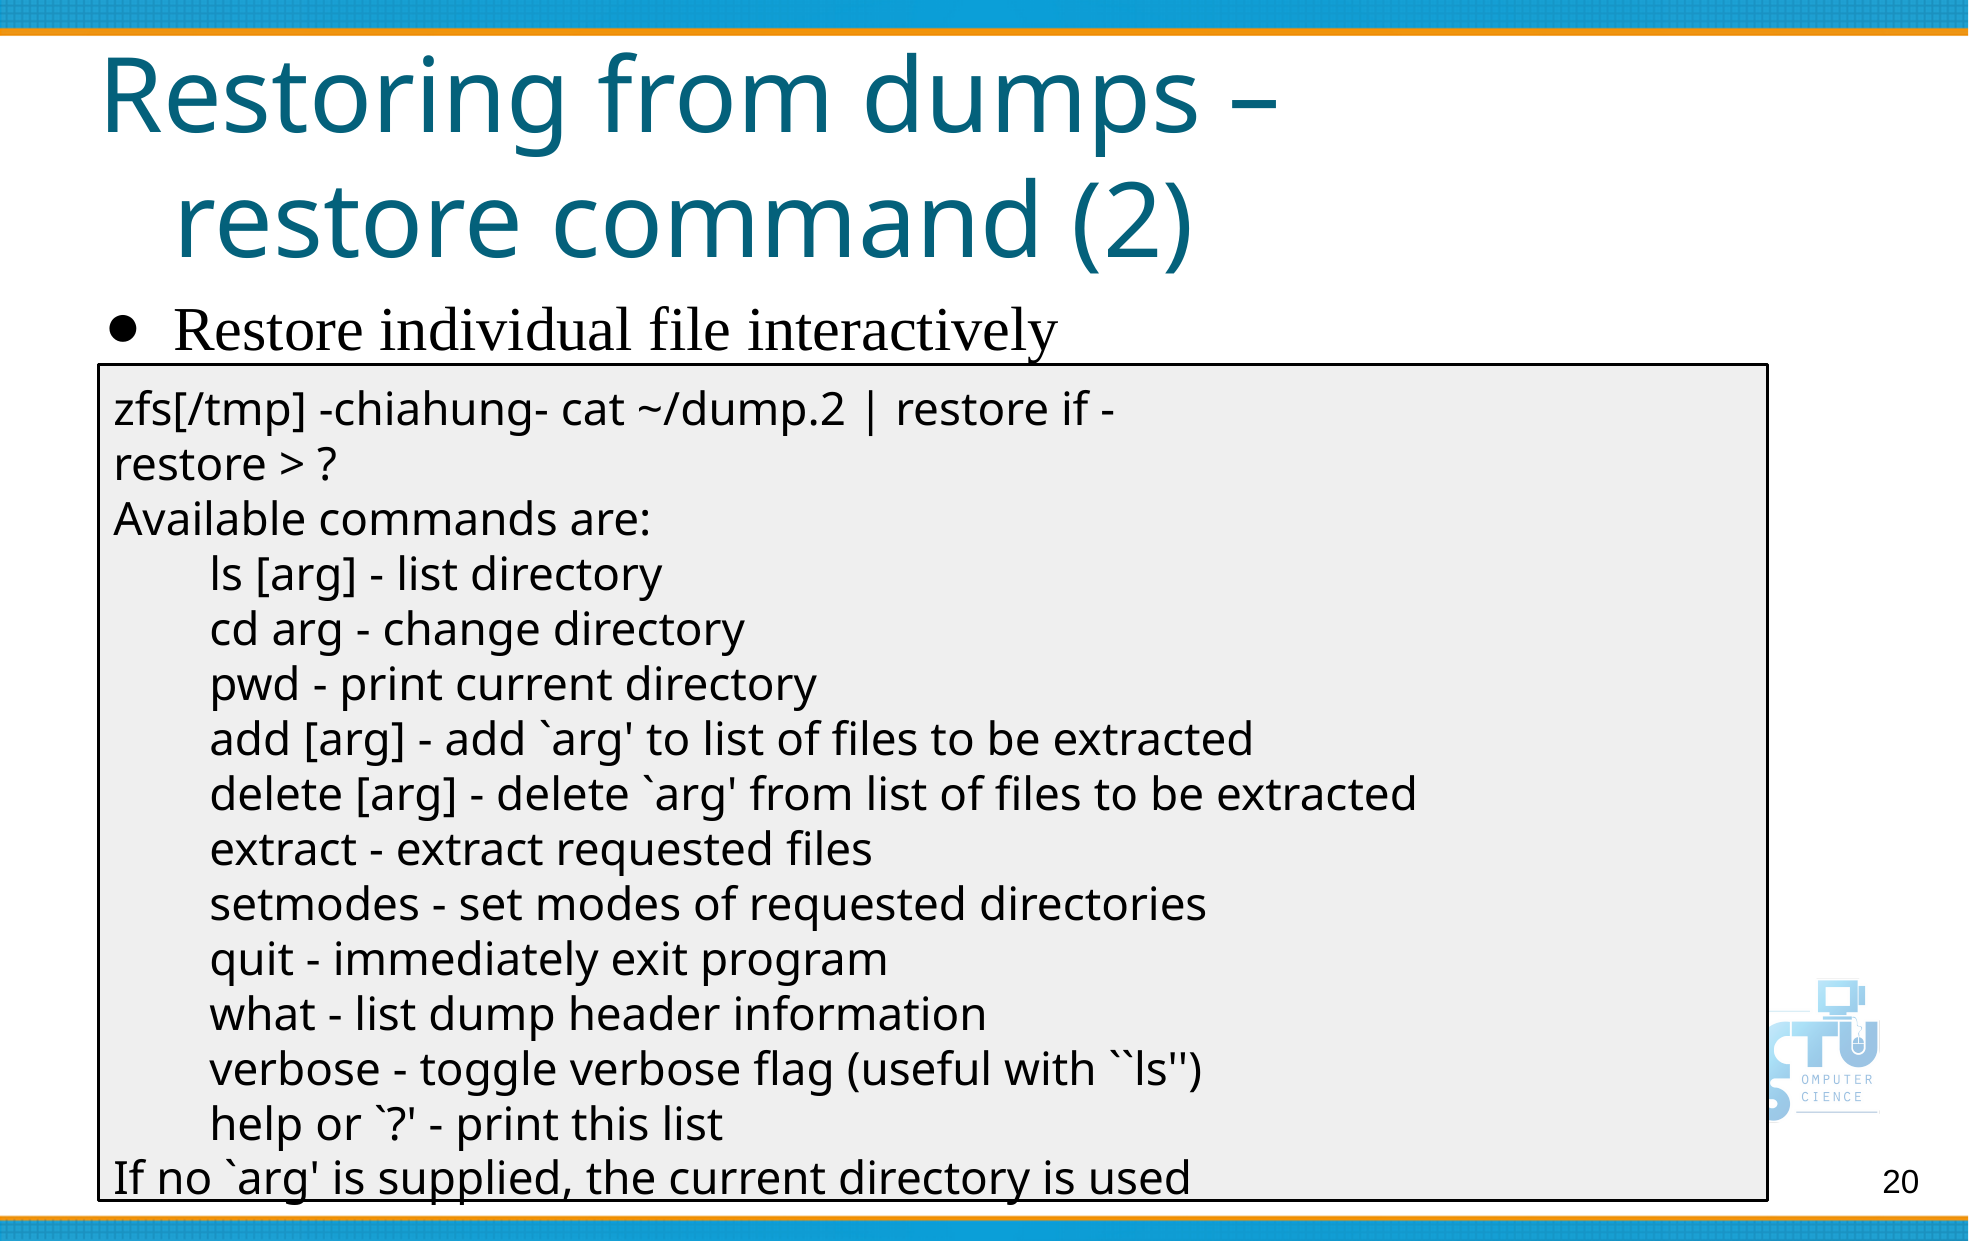

# Restoring from dumps – restore command (2)
Restore individual file interactively
zfs[/tmp] -chiahung- cat ~/dump.2 | restore if -
restore > ?
Available commands are:
 ls [arg] - list directory
 cd arg - change directory
 pwd - print current directory
 add [arg] - add `arg' to list of files to be extracted
 delete [arg] - delete `arg' from list of files to be extracted
 extract - extract requested files
 setmodes - set modes of requested directories
 quit - immediately exit program
 what - list dump header information
 verbose - toggle verbose flag (useful with ``ls'')
 help or `?' - print this list
If no `arg' is supplied, the current directory is used